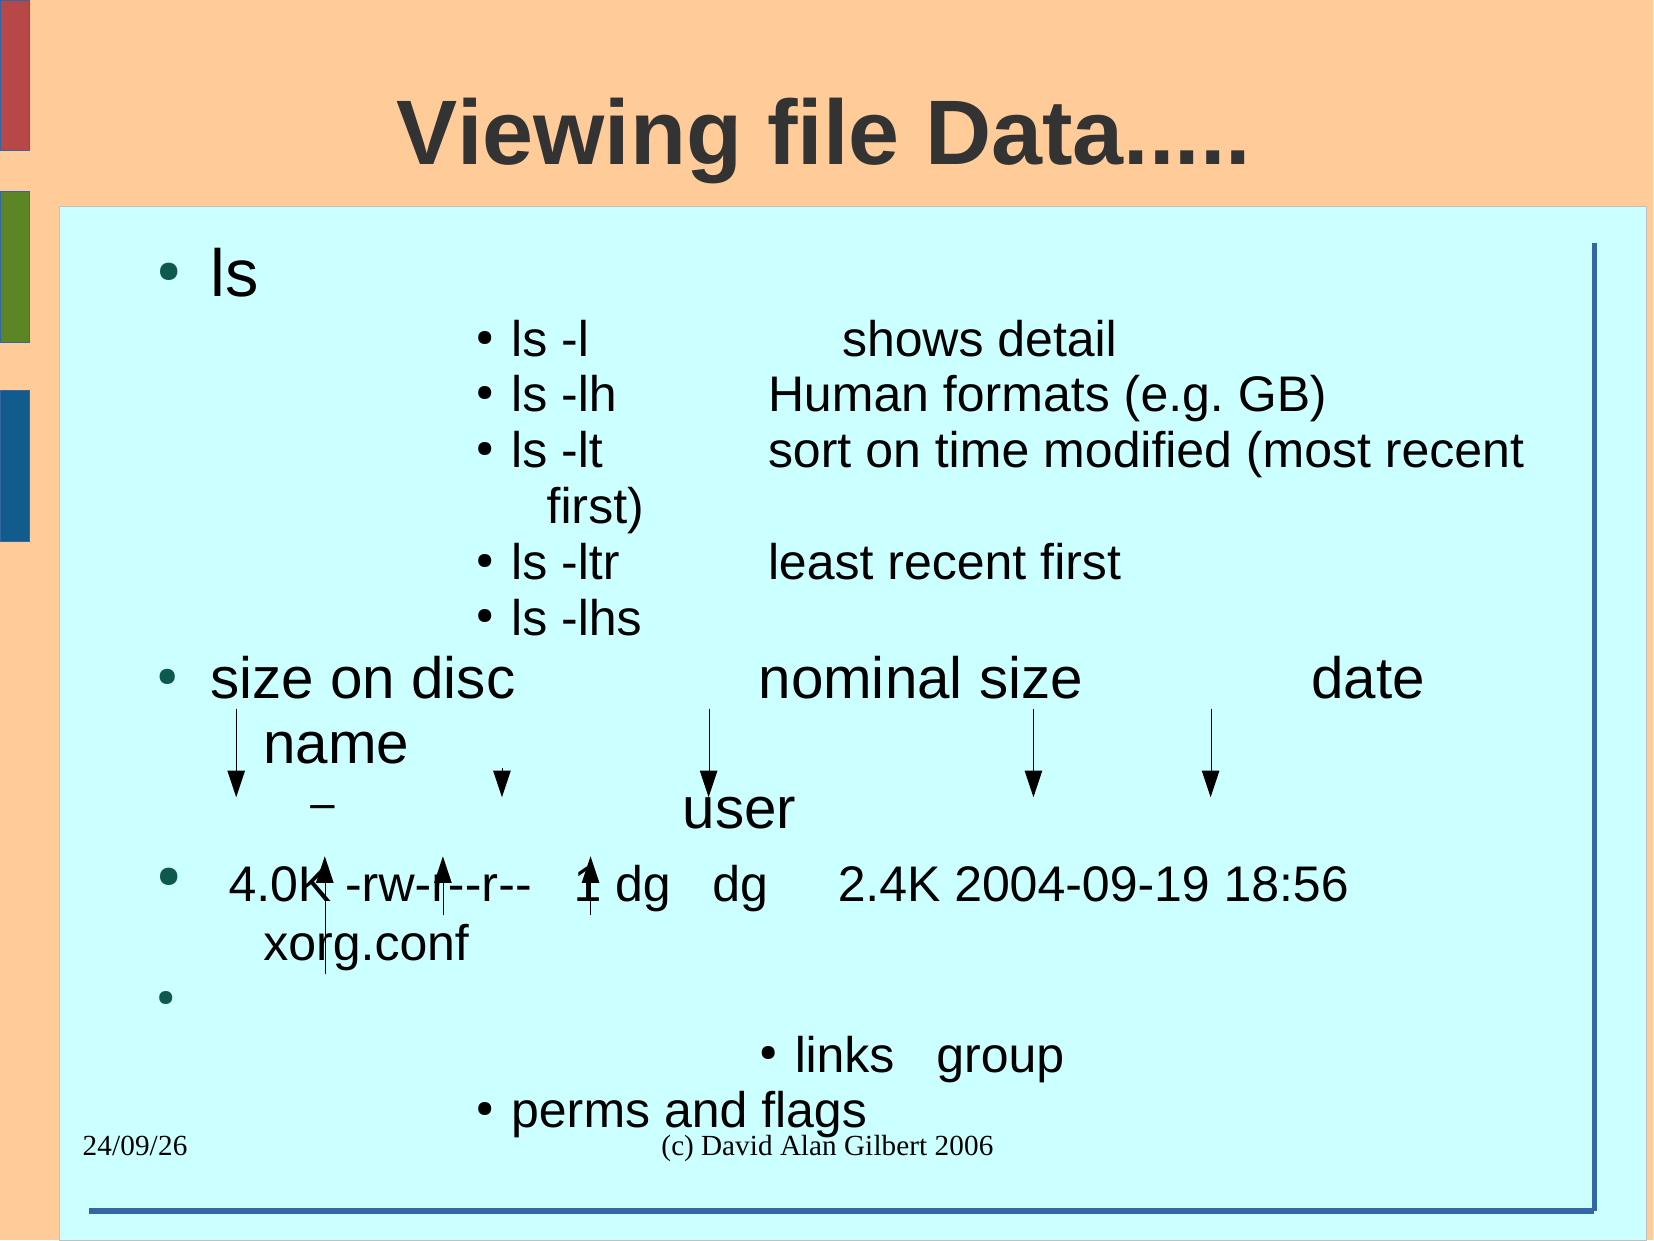

# Viewing file Data.....
ls
ls -l				shows detail
ls -lh			Human formats (e.g. GB)
ls -lt			sort on time modified (most recent first)
ls -ltr			least recent first
ls -lhs
size on disc nominal size	 date	name
 user
 4.0K -rw-r--r-- 1 dg dg 2.4K 2004-09-19 18:56 xorg.conf
links group
perms and flags
(c) David Alan Gilbert 2006